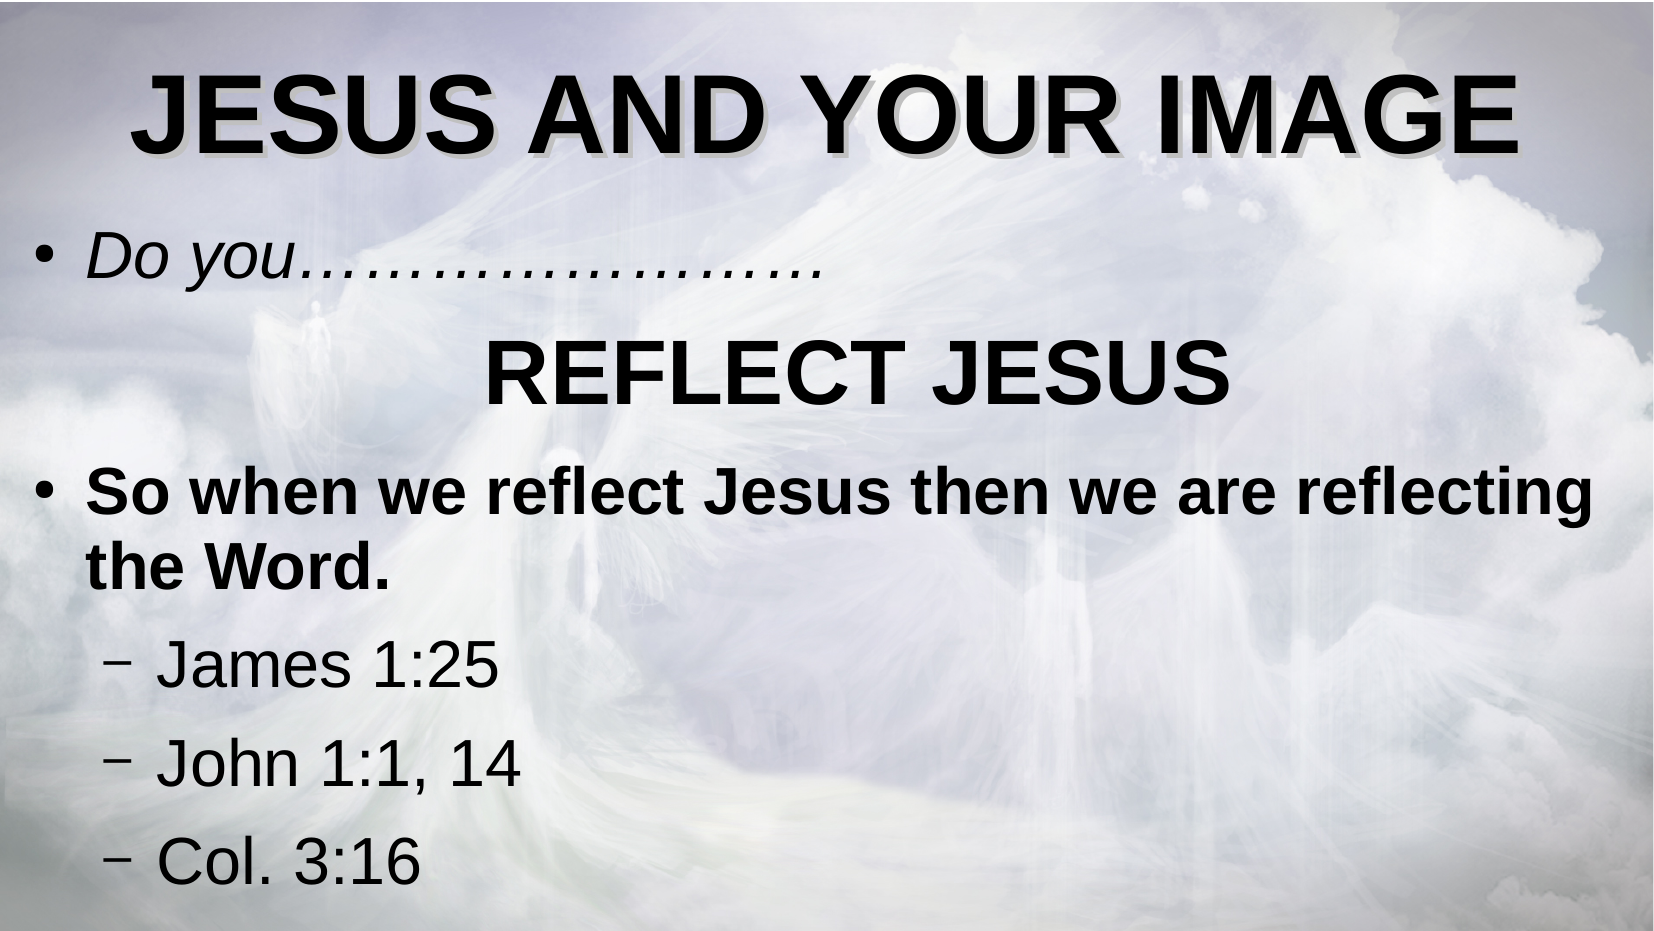

# JESUS AND YOUR IMAGE
Do you……………………
REFLECT JESUS
So when we reflect Jesus then we are reflecting the Word.
James 1:25
John 1:1, 14
Col. 3:16